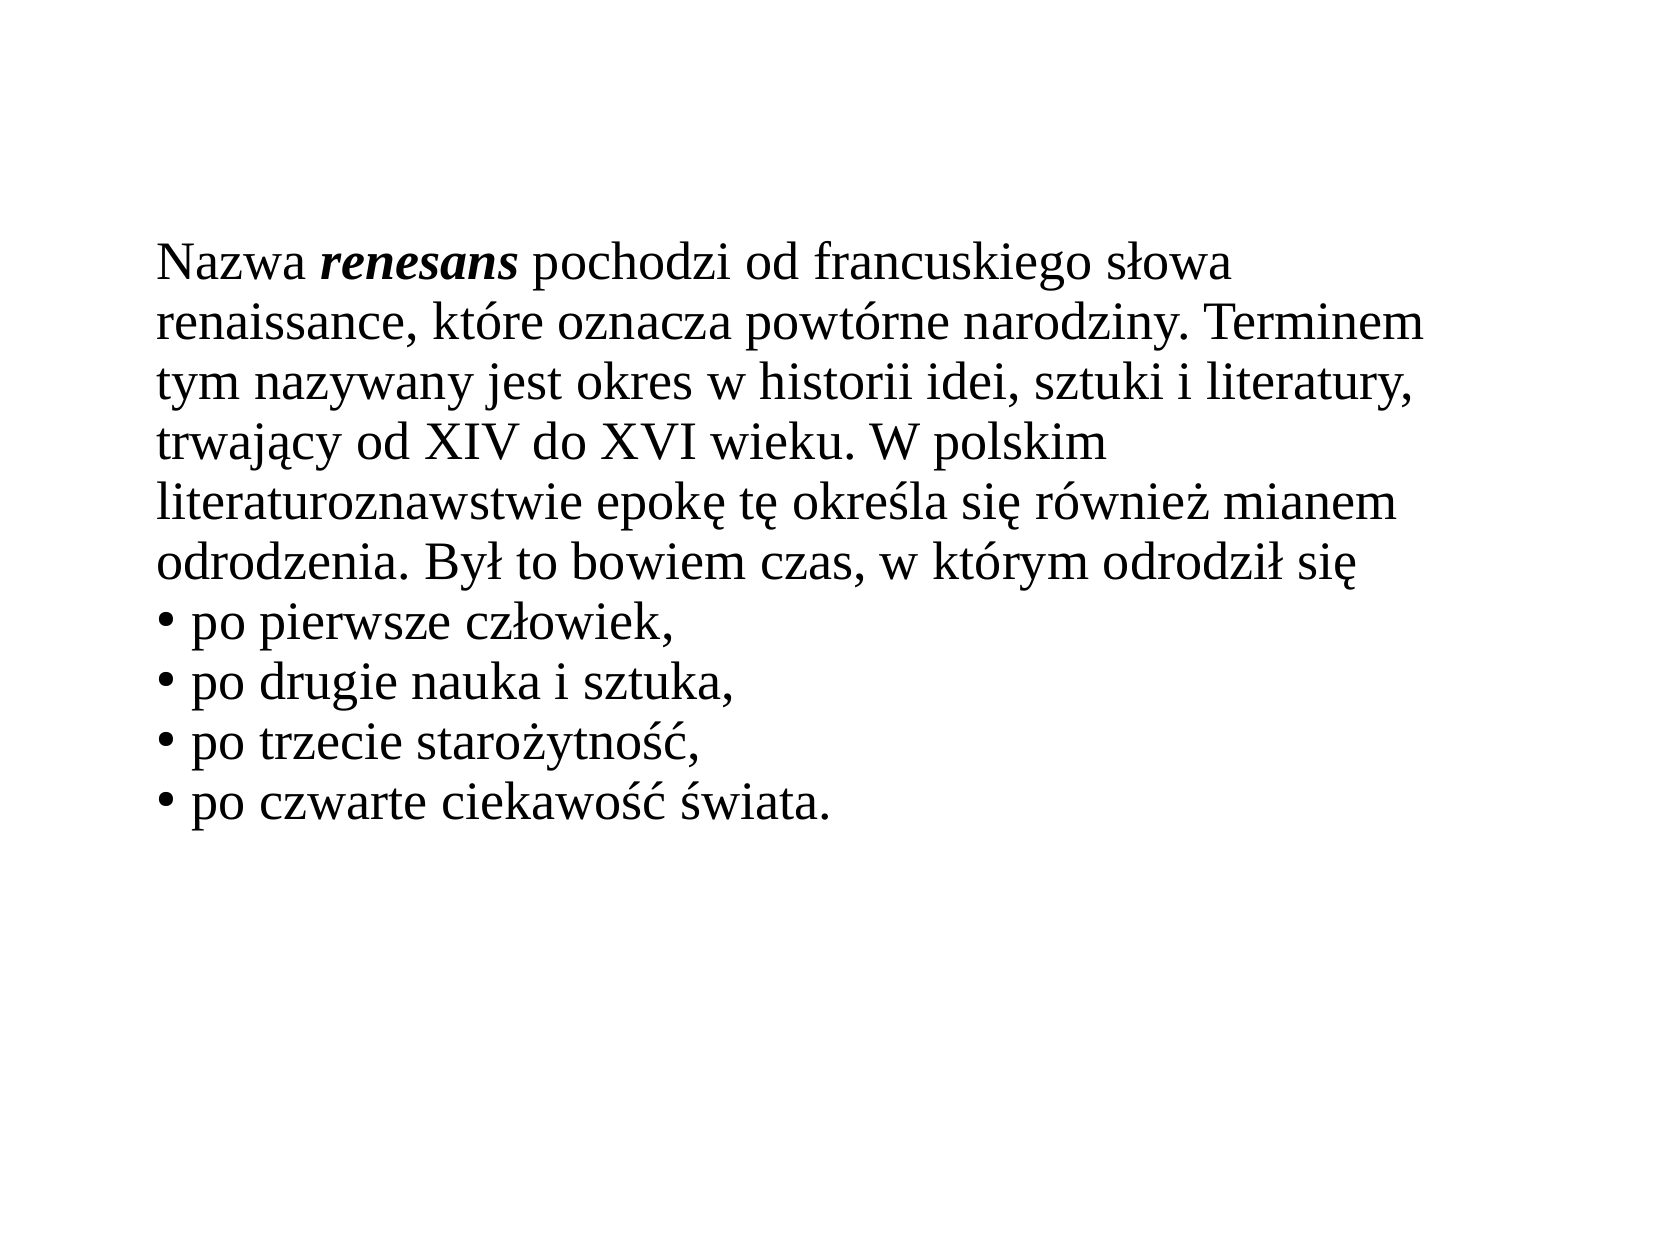

#
Nazwa renesans pochodzi od francuskiego słowa renaissance, które oznacza powtórne narodziny. Terminem tym nazywany jest okres w historii idei, sztuki i literatury, trwający od XIV do XVI wieku. W polskim literaturoznawstwie epokę tę określa się również mianem odrodzenia. Był to bowiem czas, w którym odrodził się
po pierwsze człowiek,
po drugie nauka i sztuka,
po trzecie starożytność,
po czwarte ciekawość świata.